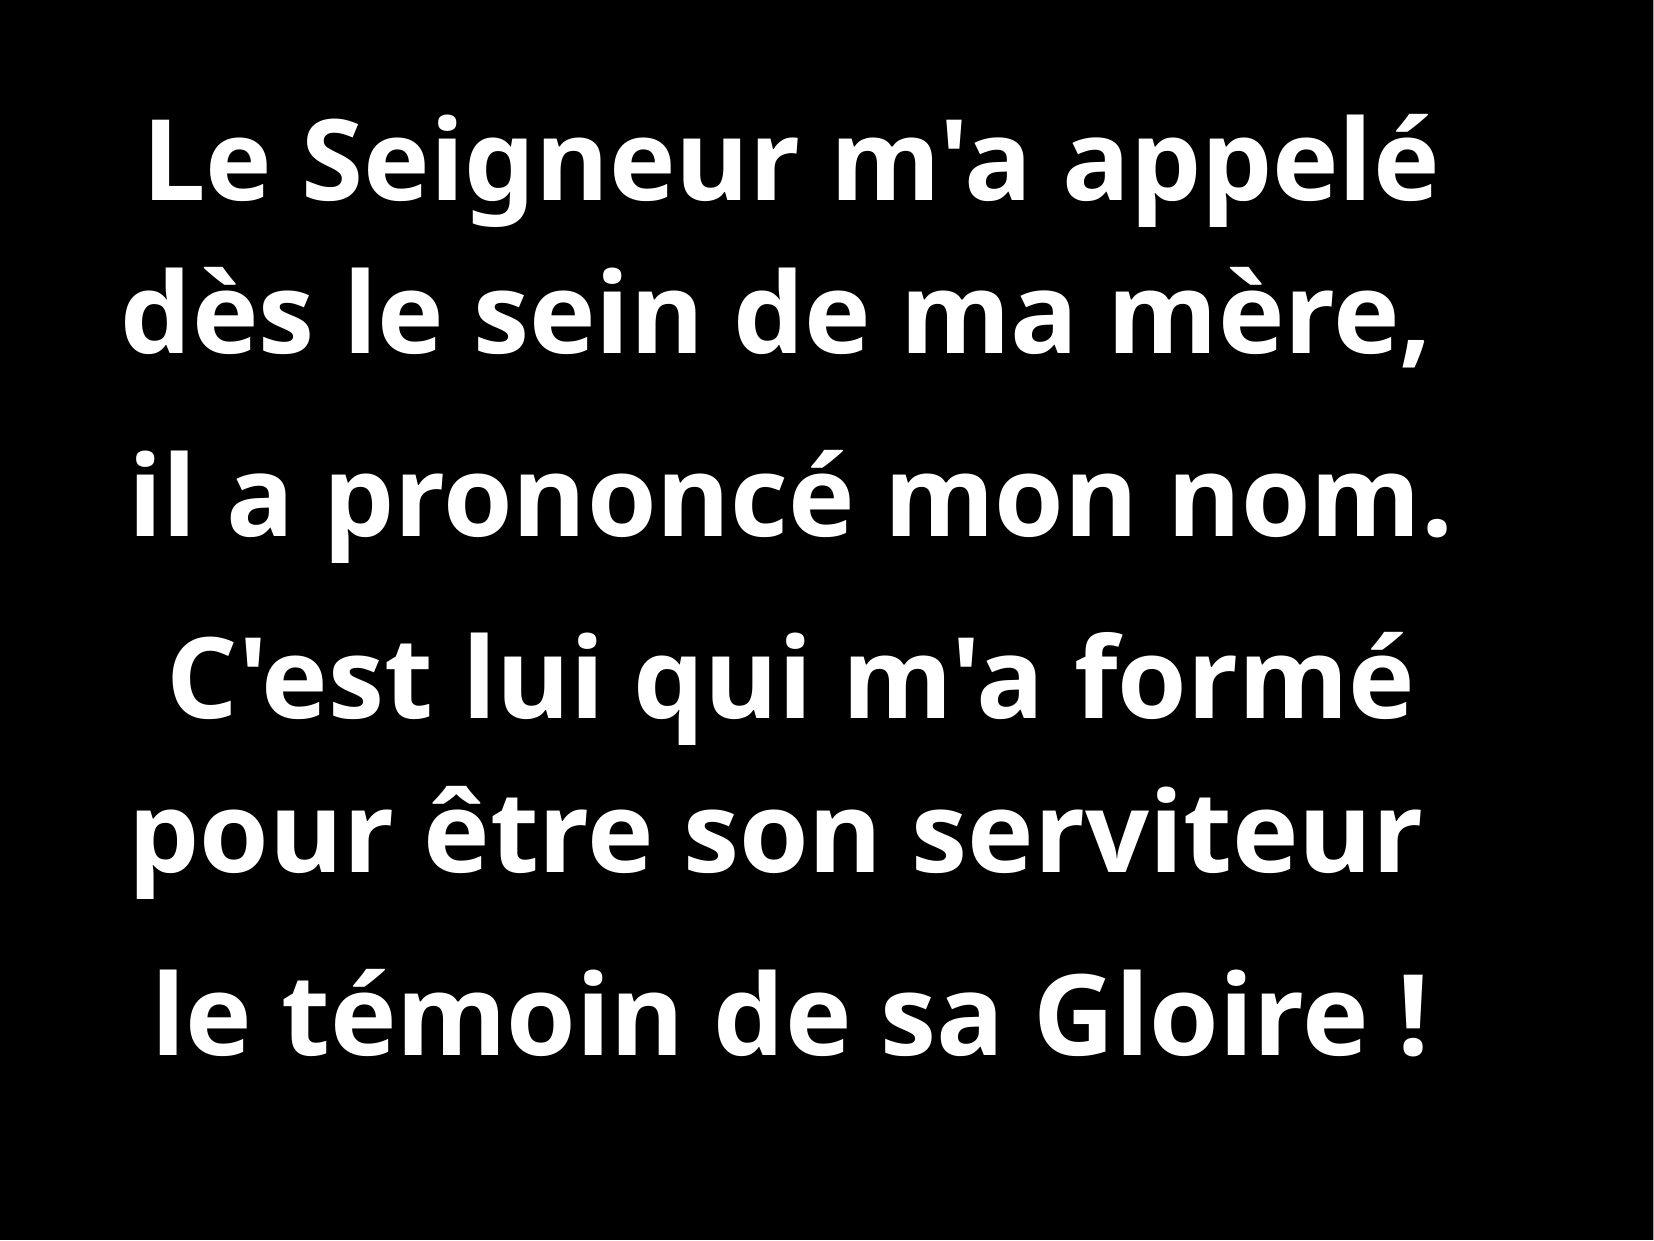

# Le Seigneur m'a appelé dès le sein de ma mère,
il a prononcé mon nom.
C'est lui qui m'a formé pour être son serviteur
le témoin de sa Gloire !